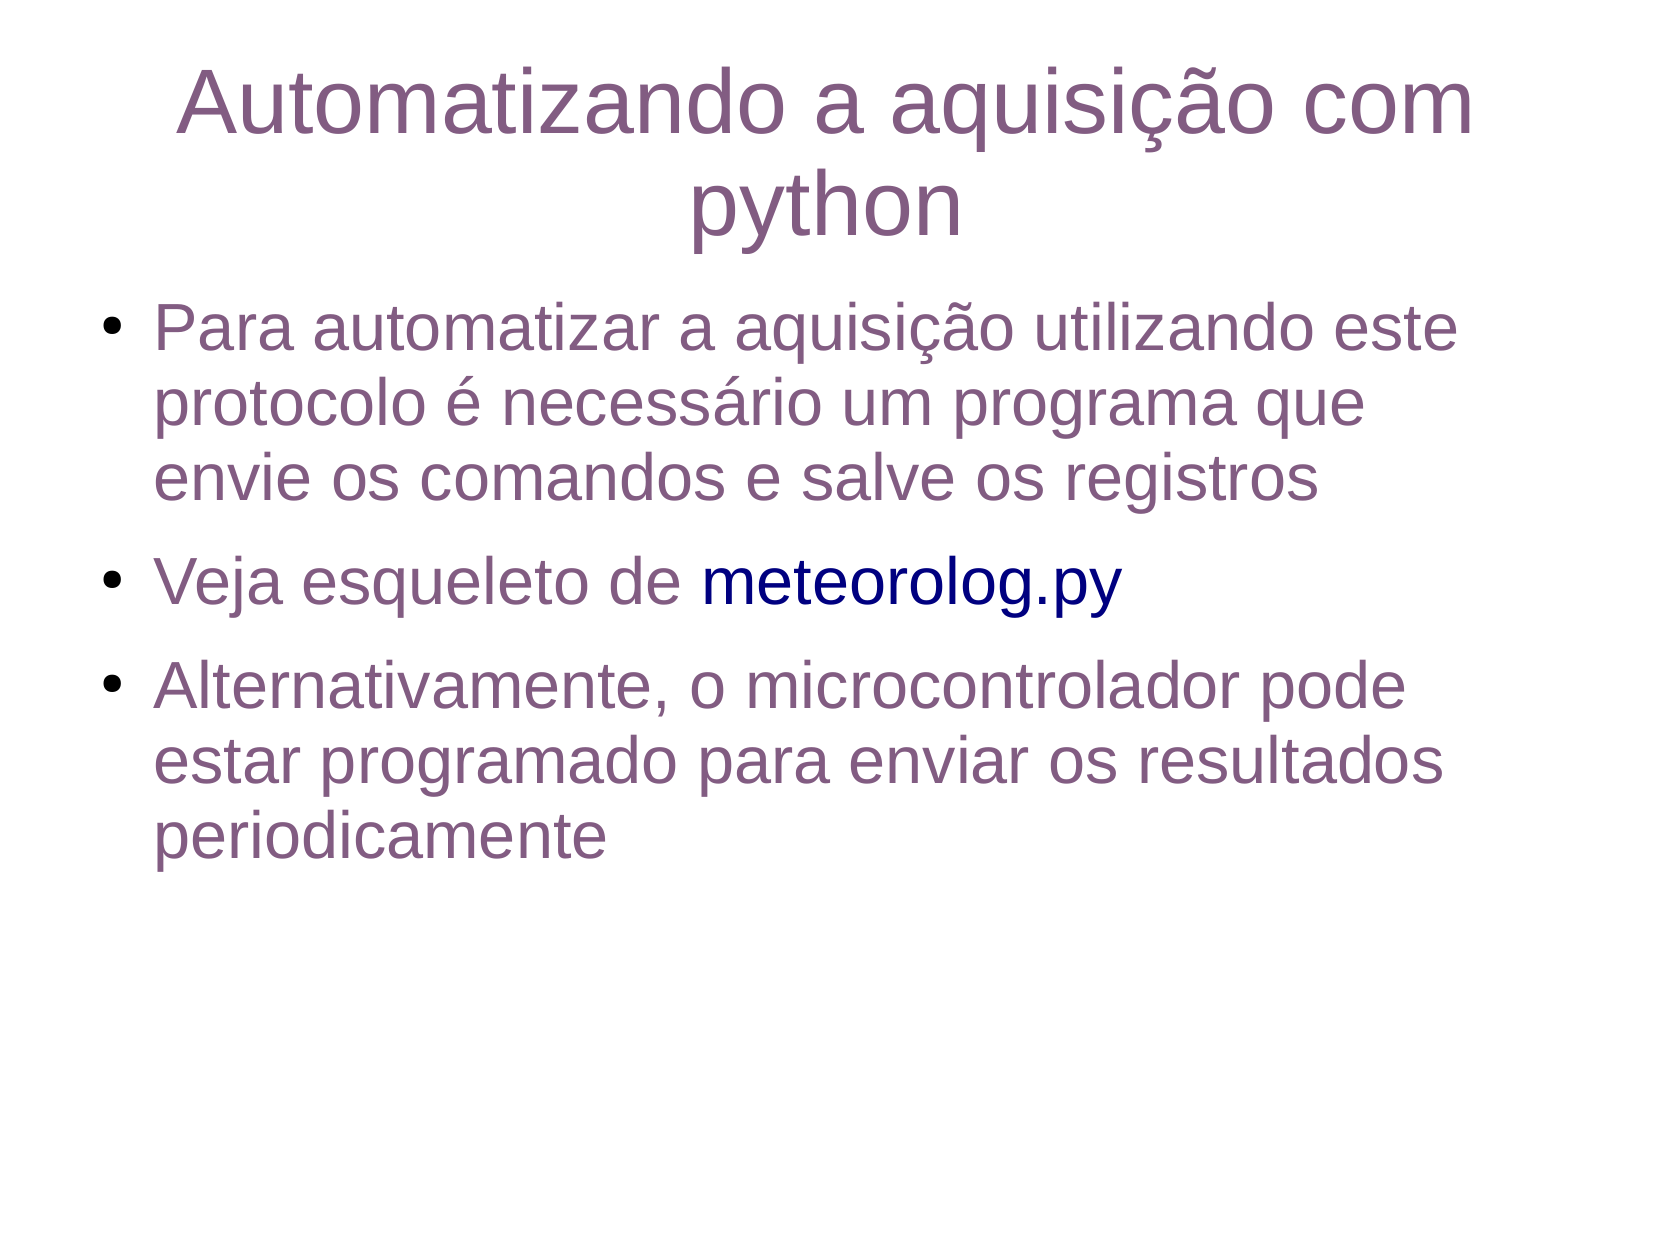

# Automatizando a aquisição com python
Para automatizar a aquisição utilizando este protocolo é necessário um programa que envie os comandos e salve os registros
Veja esqueleto de meteorolog.py
Alternativamente, o microcontrolador pode estar programado para enviar os resultados periodicamente